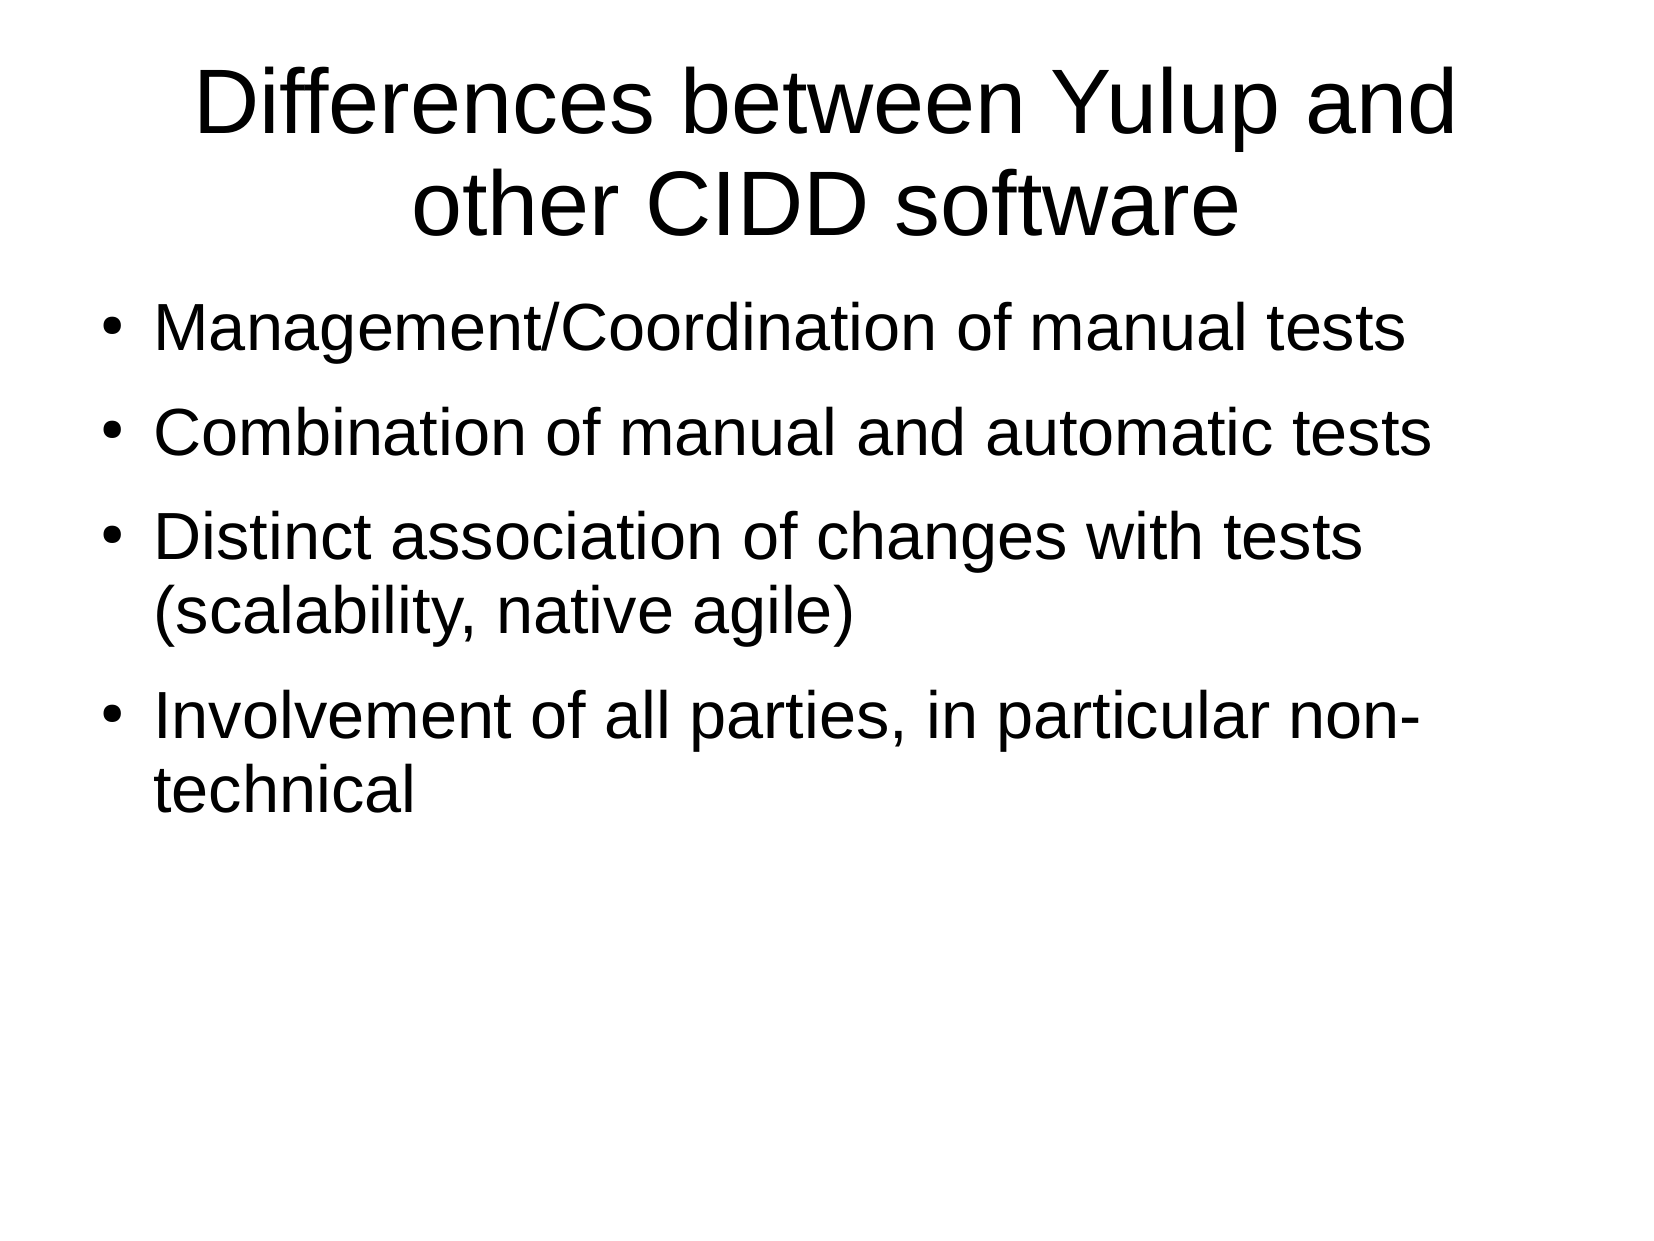

# Differences between Yulup and other CIDD software
Management/Coordination of manual tests
Combination of manual and automatic tests
Distinct association of changes with tests (scalability, native agile)
Involvement of all parties, in particular non-technical